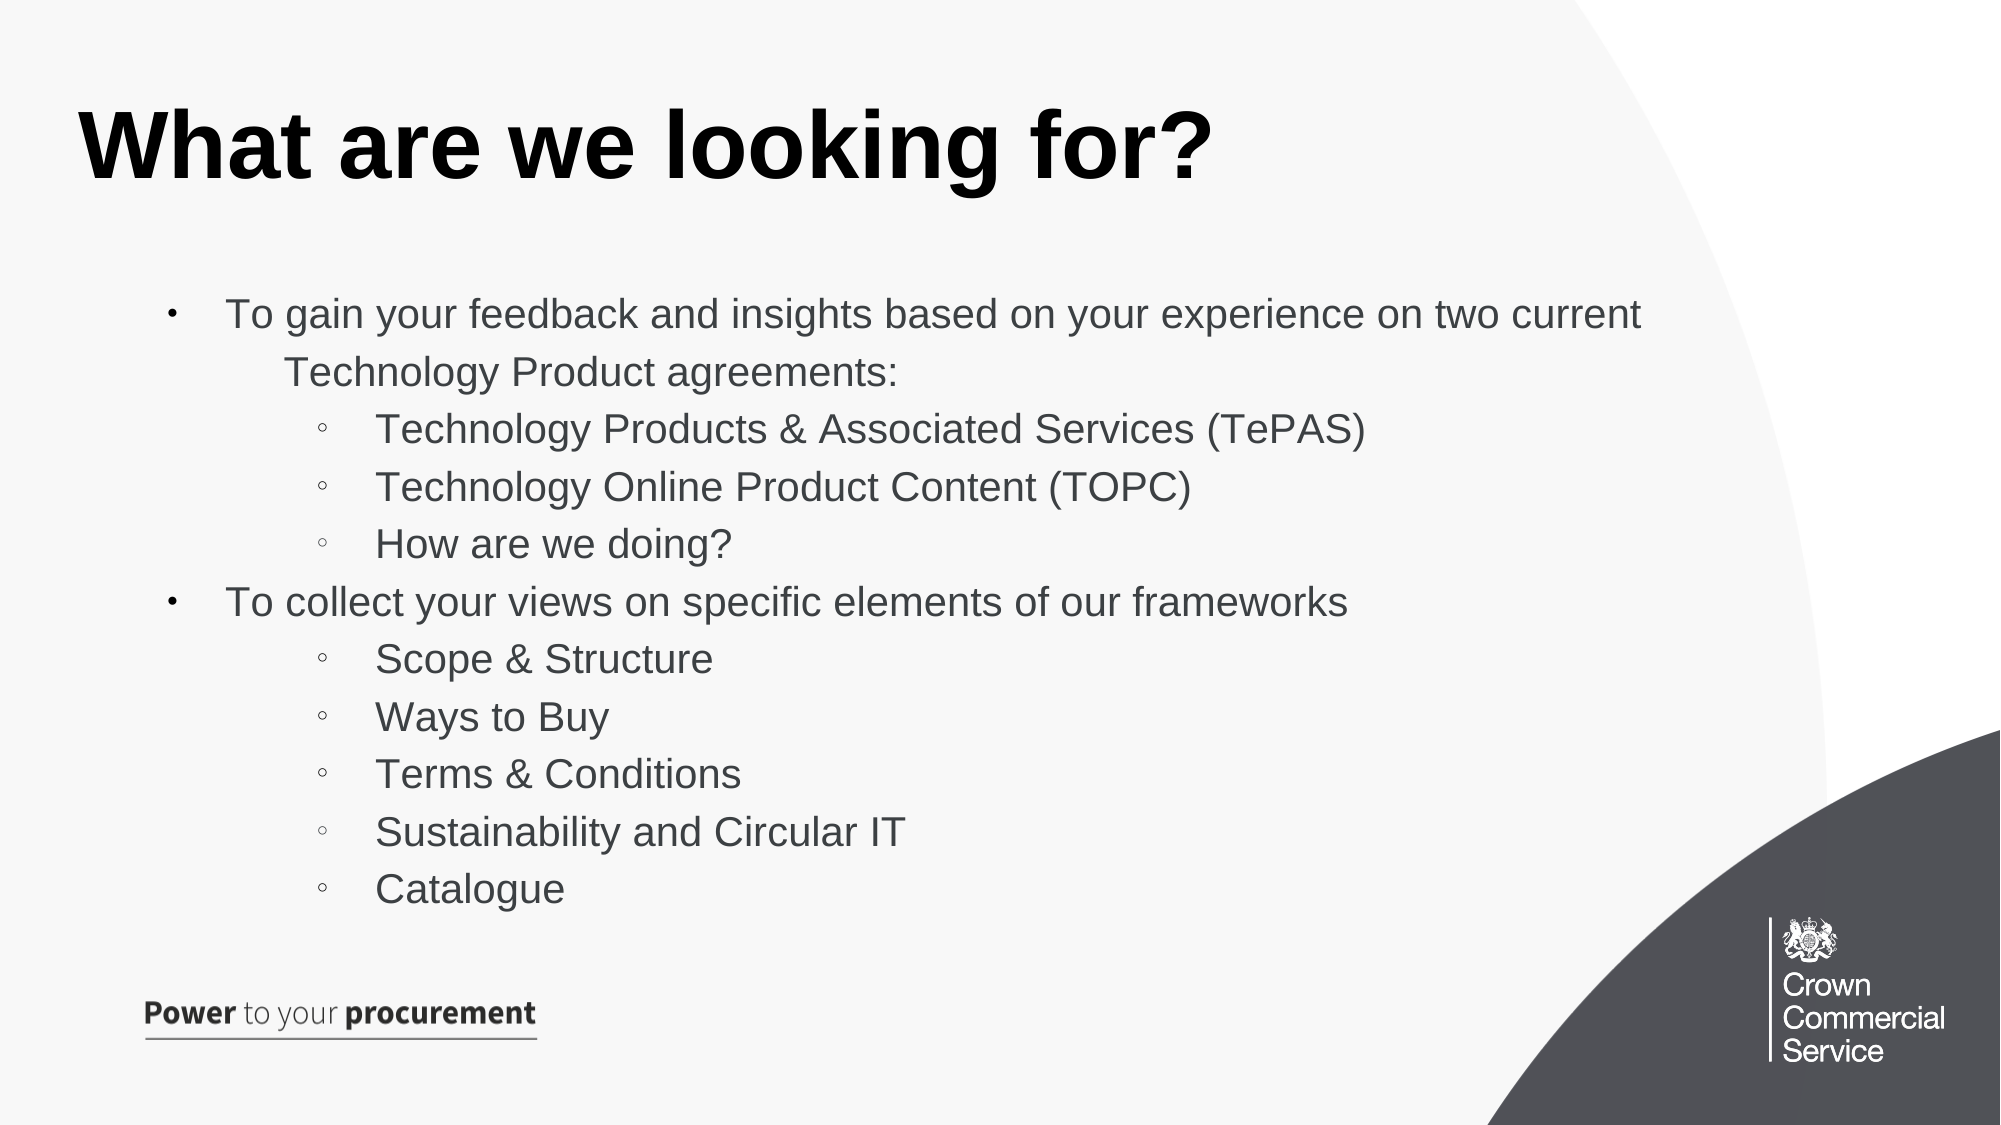

# What are we looking for?
To gain your feedback and insights based on your experience on two current Technology Product agreements:
Technology Products & Associated Services (TePAS)
Technology Online Product Content (TOPC)
How are we doing?
To collect your views on specific elements of our frameworks
Scope & Structure
Ways to Buy
Terms & Conditions
Sustainability and Circular IT
Catalogue